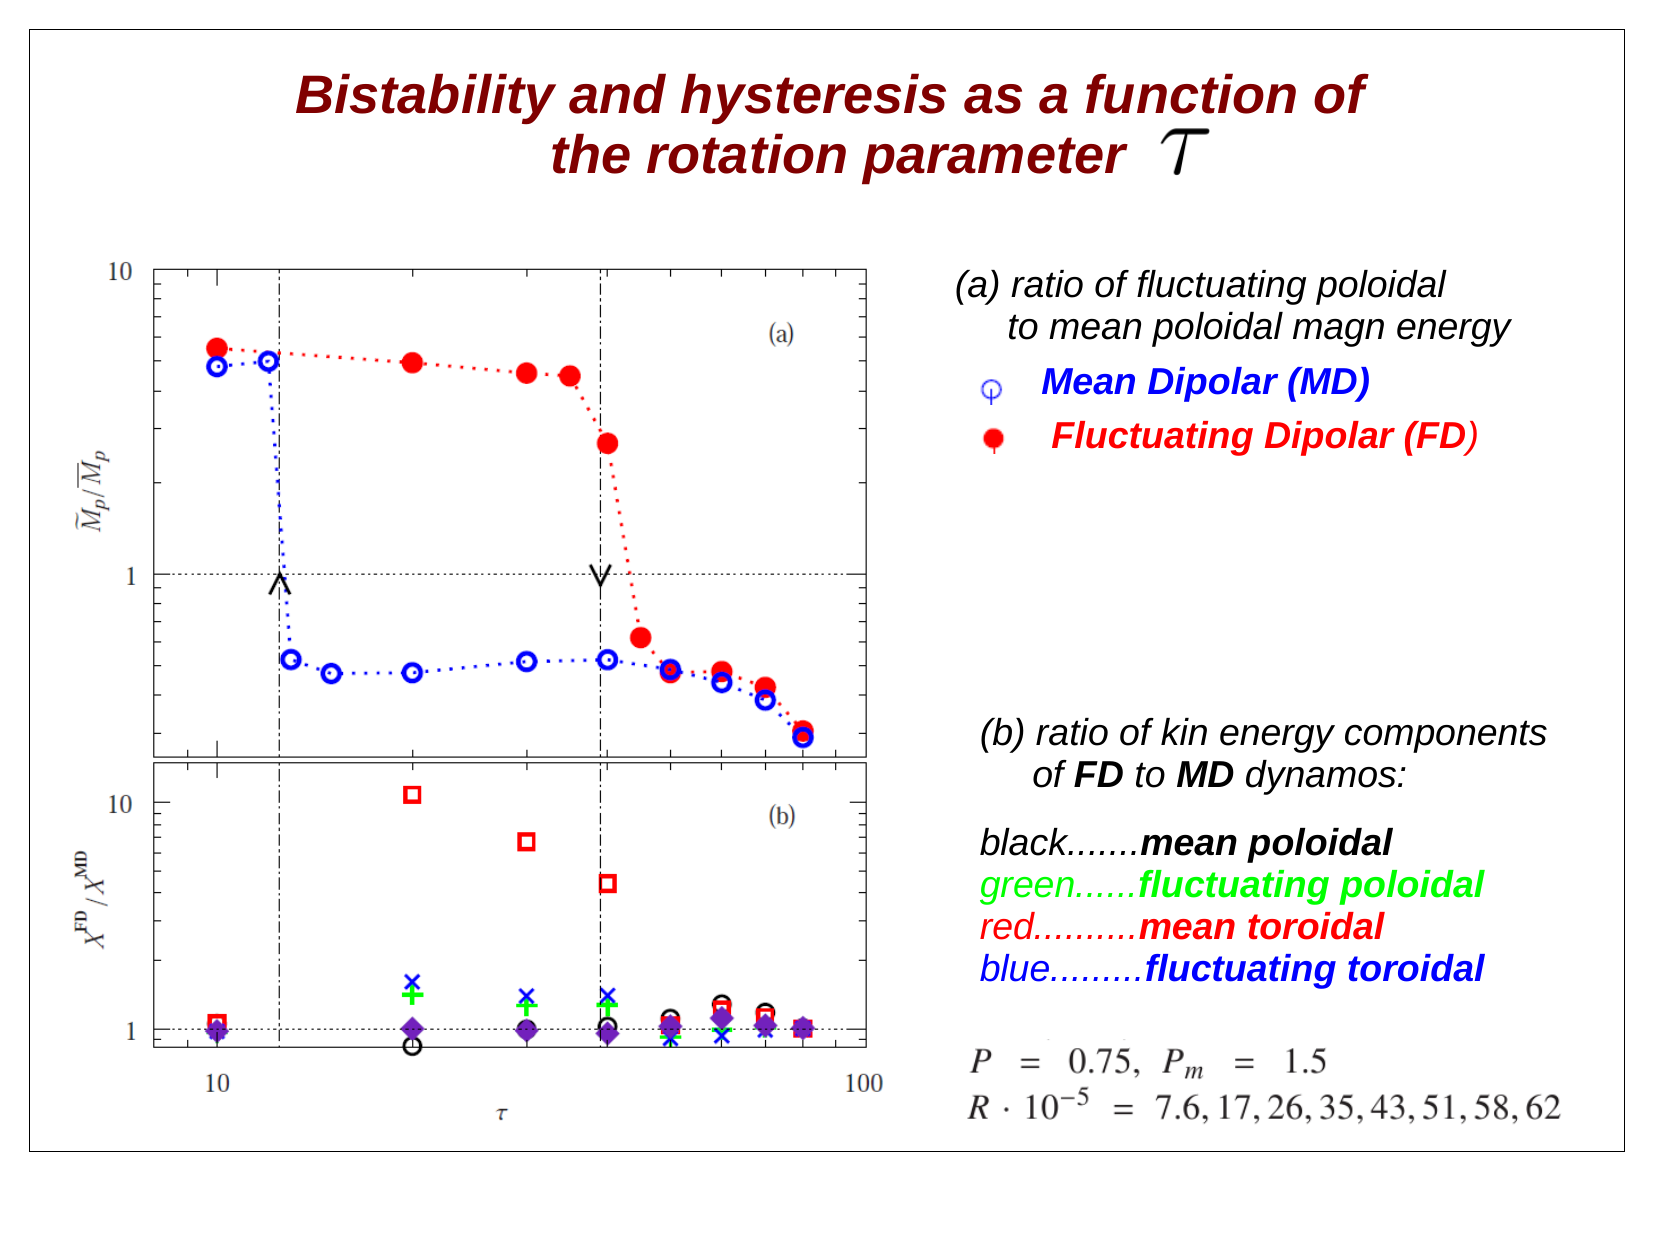

Bistability and hysteresis as a function of
the rotation parameter
(a) ratio of fluctuating poloidal
 to mean poloidal magn energy
Mean Dipolar (MD)
Fluctuating Dipolar (FD)
(b) ratio of kin energy components
 of FD to MD dynamos:
black.......mean poloidal
green......fluctuating poloidal
red..........mean toroidal
blue.........fluctuating toroidal
The coexistence is
not an isolated phenomenon
but can be traced with
variation of the parameters.
PMD= 2.2 PFD = 0.5
σMD = 0.07 σFD = 1